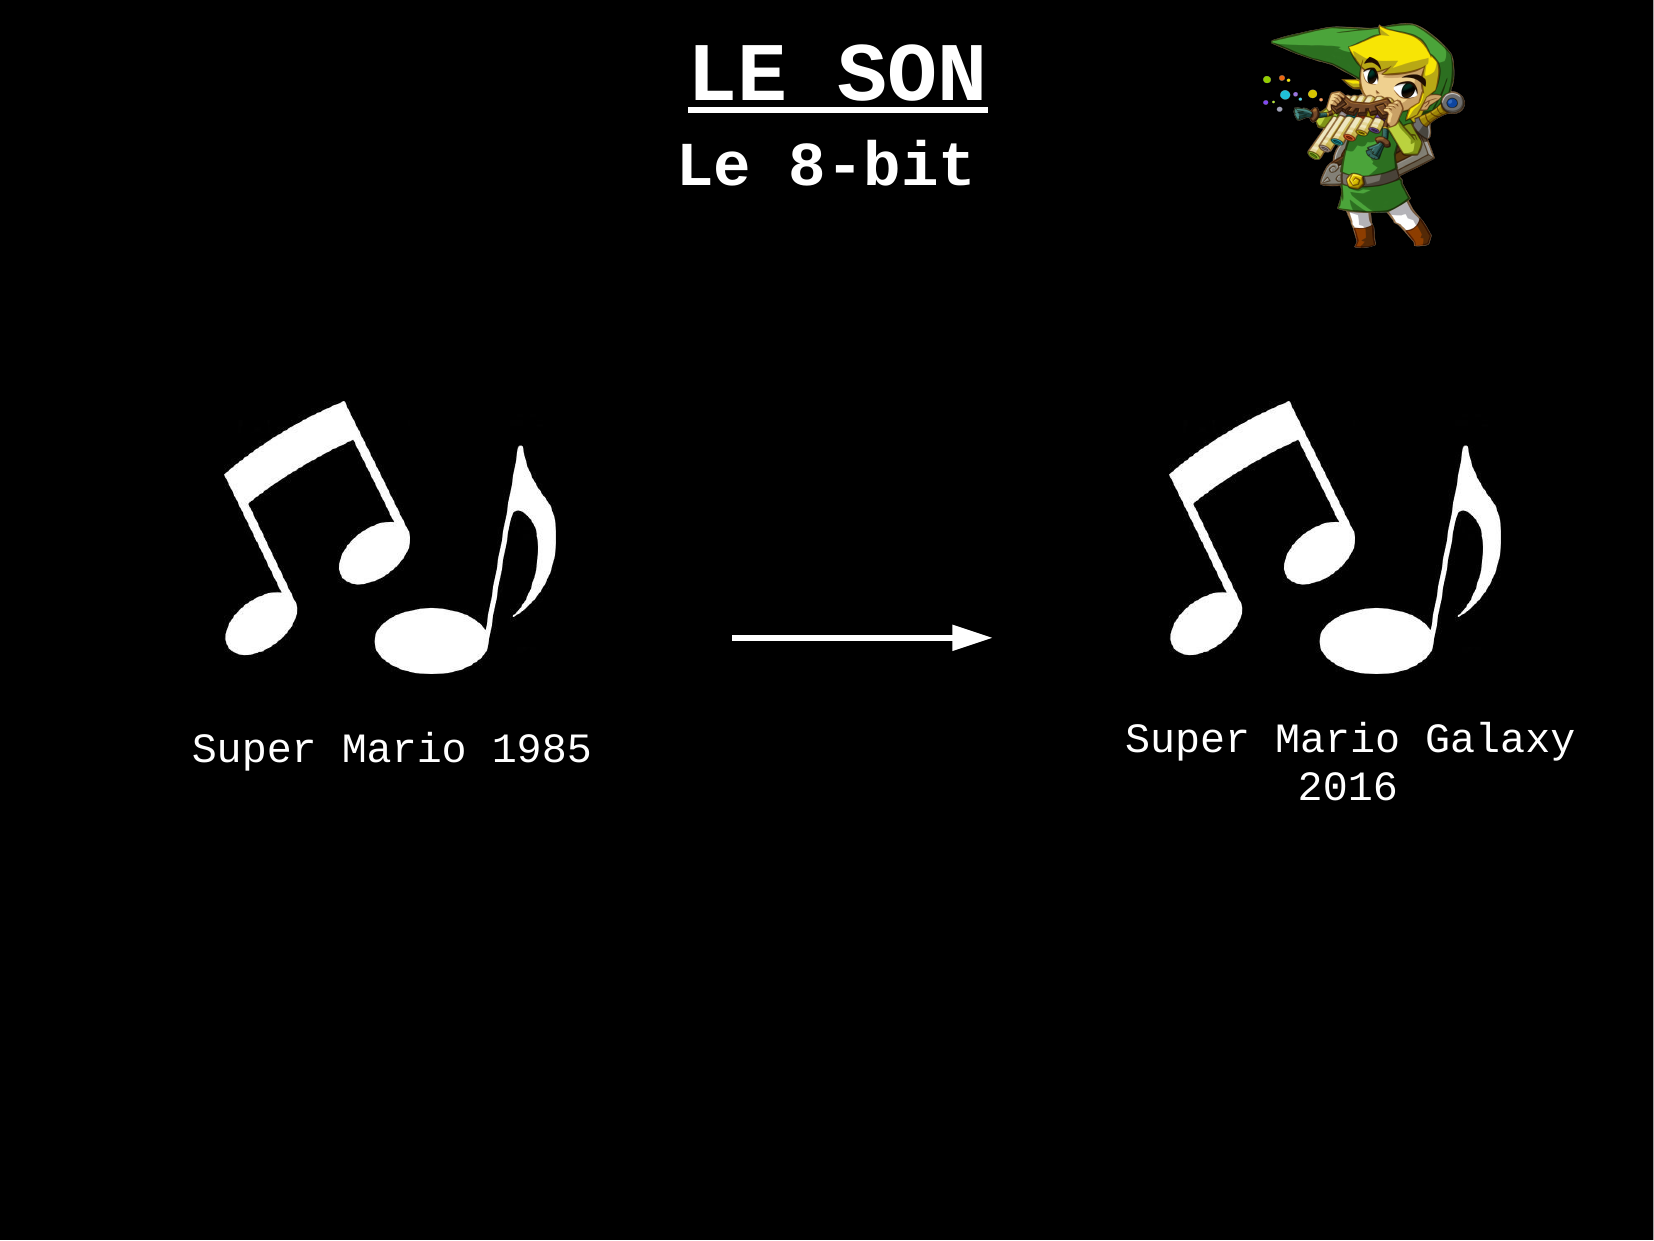

LE SON
Le 8-bit
Super Mario Galaxy
		 2016
Super Mario 1985